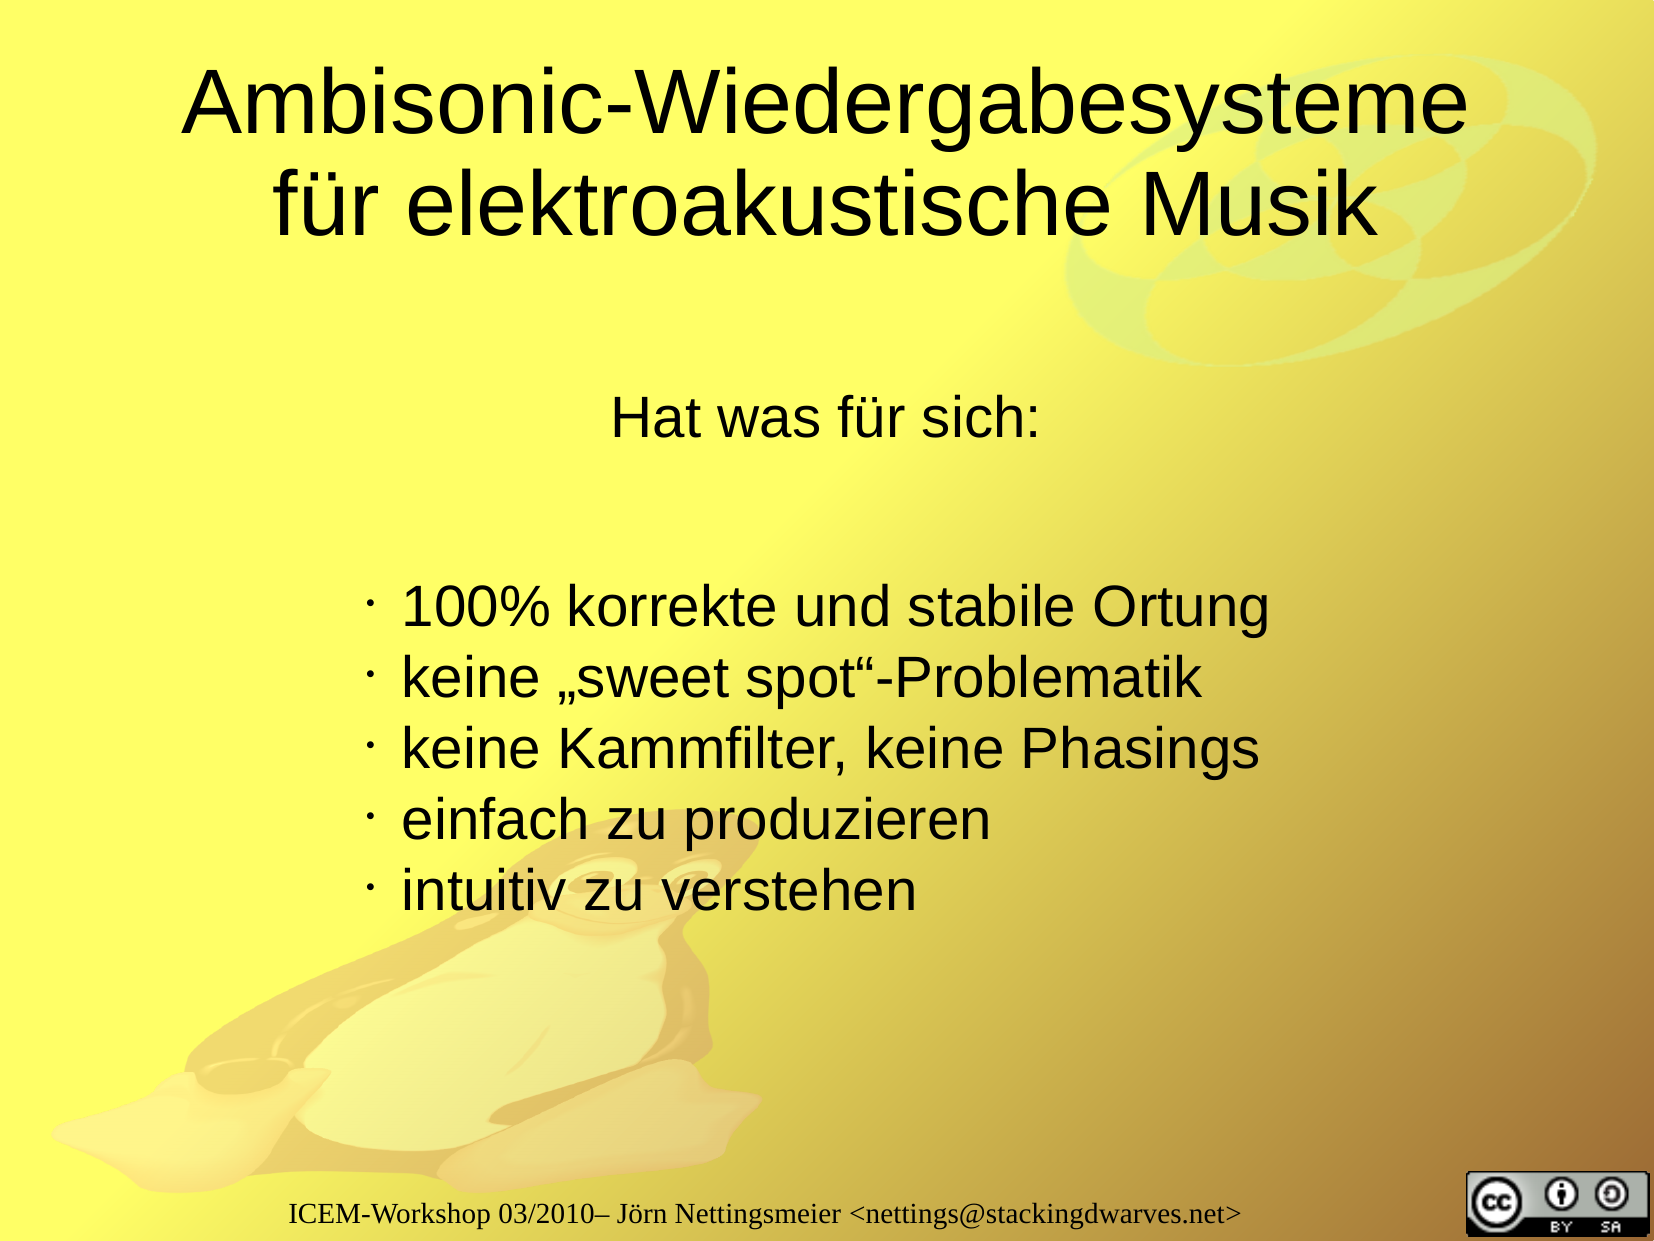

# Ambisonic-Wiedergabesysteme für elektroakustische Musik
Hat was für sich:
100% korrekte und stabile Ortung
keine „sweet spot“-Problematik
keine Kammfilter, keine Phasings
einfach zu produzieren
intuitiv zu verstehen